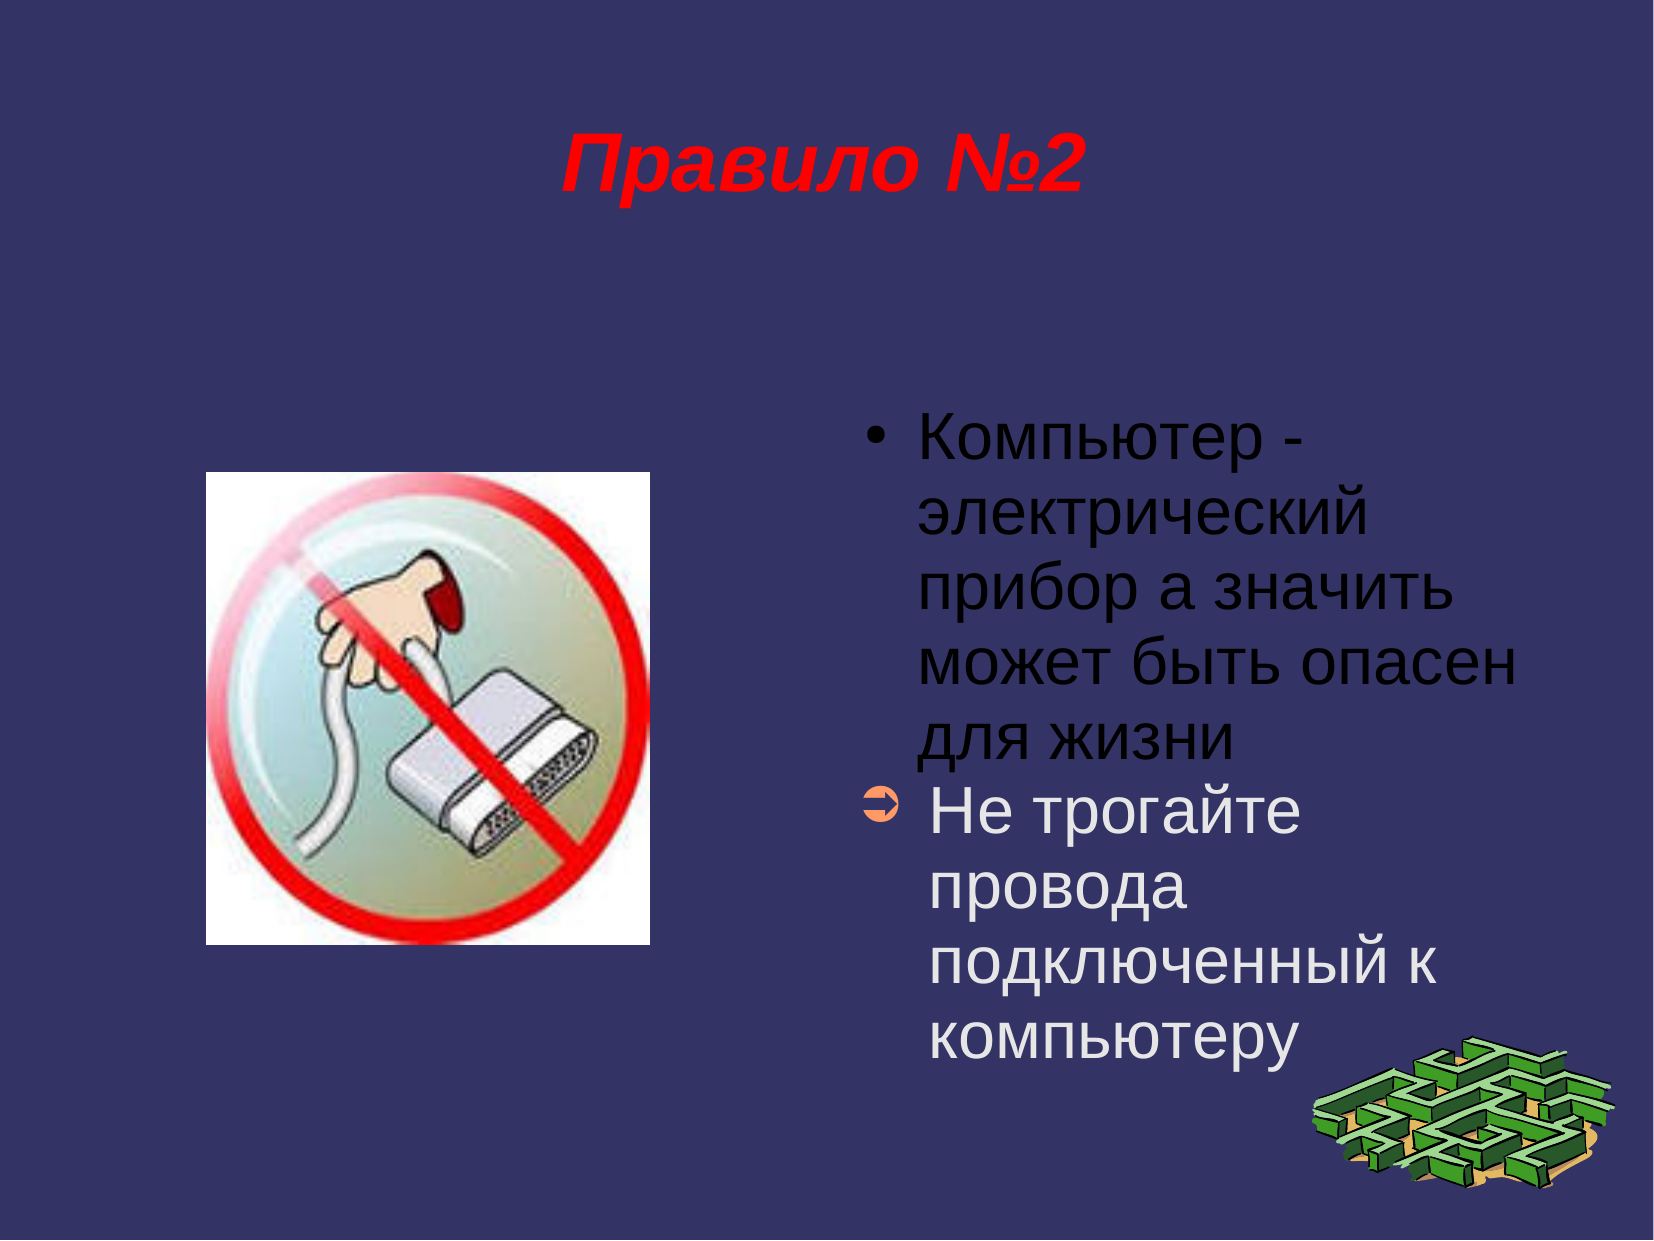

# Правило №2
Компьютер - электрический прибор а значить может быть опасен для жизни
Не трогайте провода подключенный к компьютеру